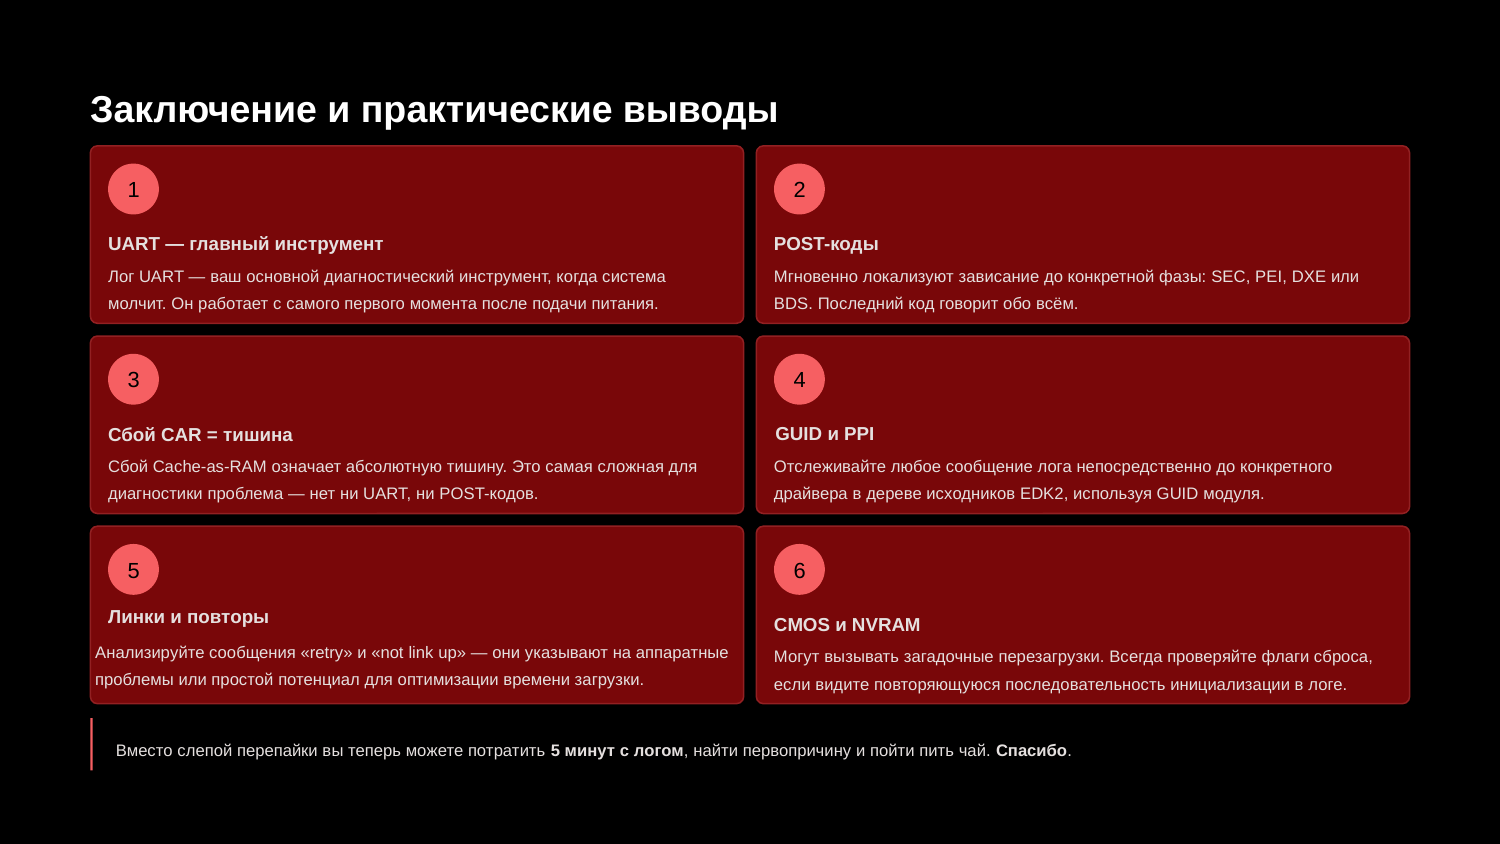

Заключение и практические выводы
1
2
UART — главный инструмент
POST-коды
Лог UART — ваш основной диагностический инструмент, когда система молчит. Он работает с самого первого момента после подачи питания.
Мгновенно локализуют зависание до конкретной фазы: SEC, PEI, DXE или BDS. Последний код говорит обо всём.
3
4
Сбой CAR = тишина
GUID и PPI
Сбой Cache-as-RAM означает абсолютную тишину. Это самая сложная для диагностики проблема — нет ни UART, ни POST-кодов.
Отслеживайте любое сообщение лога непосредственно до конкретного драйвера в дереве исходников EDK2, используя GUID модуля.
5
6
Линки и повторы
CMOS и NVRAM
Анализируйте сообщения «retry» и «not link up» — они указывают на аппаратные проблемы или простой потенциал для оптимизации времени загрузки.
Могут вызывать загадочные перезагрузки. Всегда проверяйте флаги сброса, если видите повторяющуюся последовательность инициализации в логе.
Вместо слепой перепайки вы теперь можете потратить 5 минут с логом, найти первопричину и пойти пить чай. Спасибо.